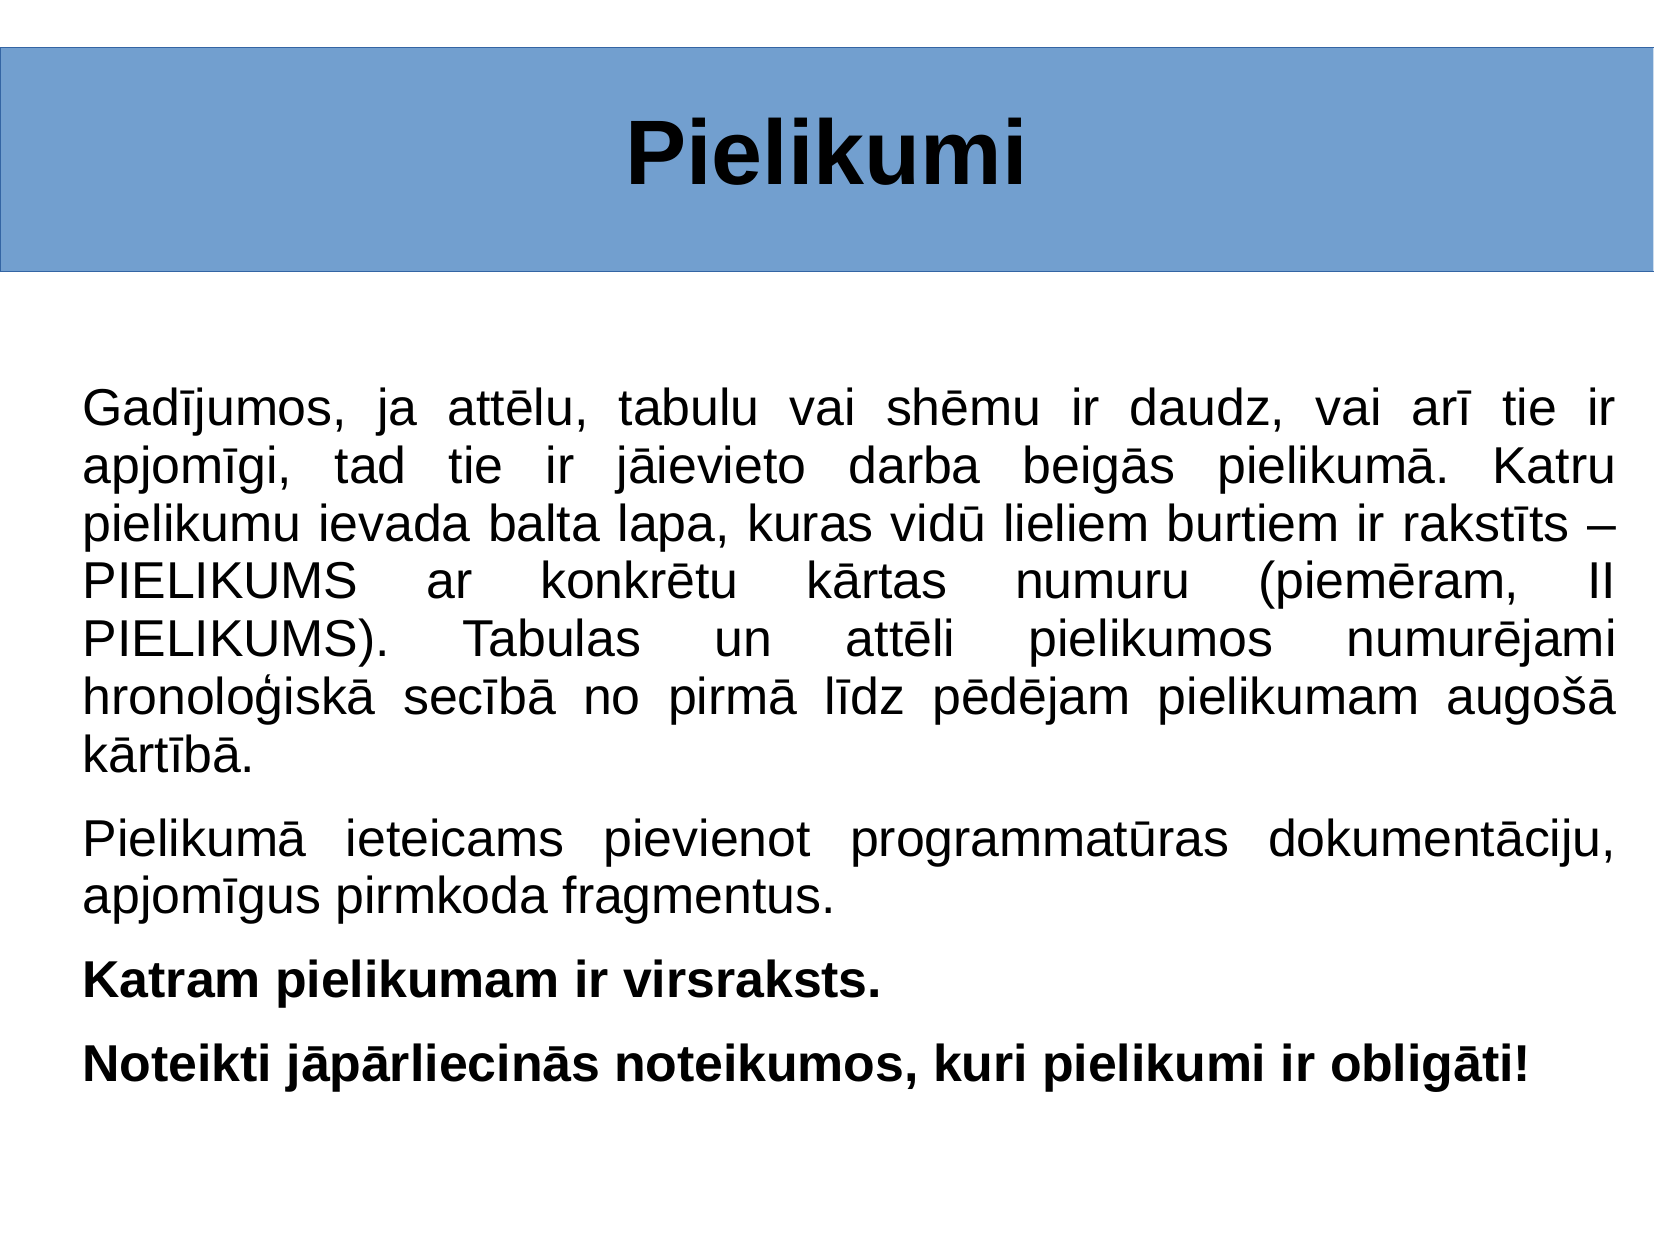

# Pielikumi
Gadījumos, ja attēlu, tabulu vai shēmu ir daudz, vai arī tie ir apjomīgi, tad tie ir jāievieto darba beigās pielikumā. Katru pielikumu ievada balta lapa, kuras vidū lieliem burtiem ir rakstīts – PIELIKUMS ar konkrētu kārtas numuru (piemēram, II PIELIKUMS). Tabulas un attēli pielikumos numurējami hronoloģiskā secībā no pirmā līdz pēdējam pielikumam augošā kārtībā.
Pielikumā ieteicams pievienot programmatūras dokumentāciju, apjomīgus pirmkoda fragmentus.
Katram pielikumam ir virsraksts.
Noteikti jāpārliecinās noteikumos, kuri pielikumi ir obligāti!